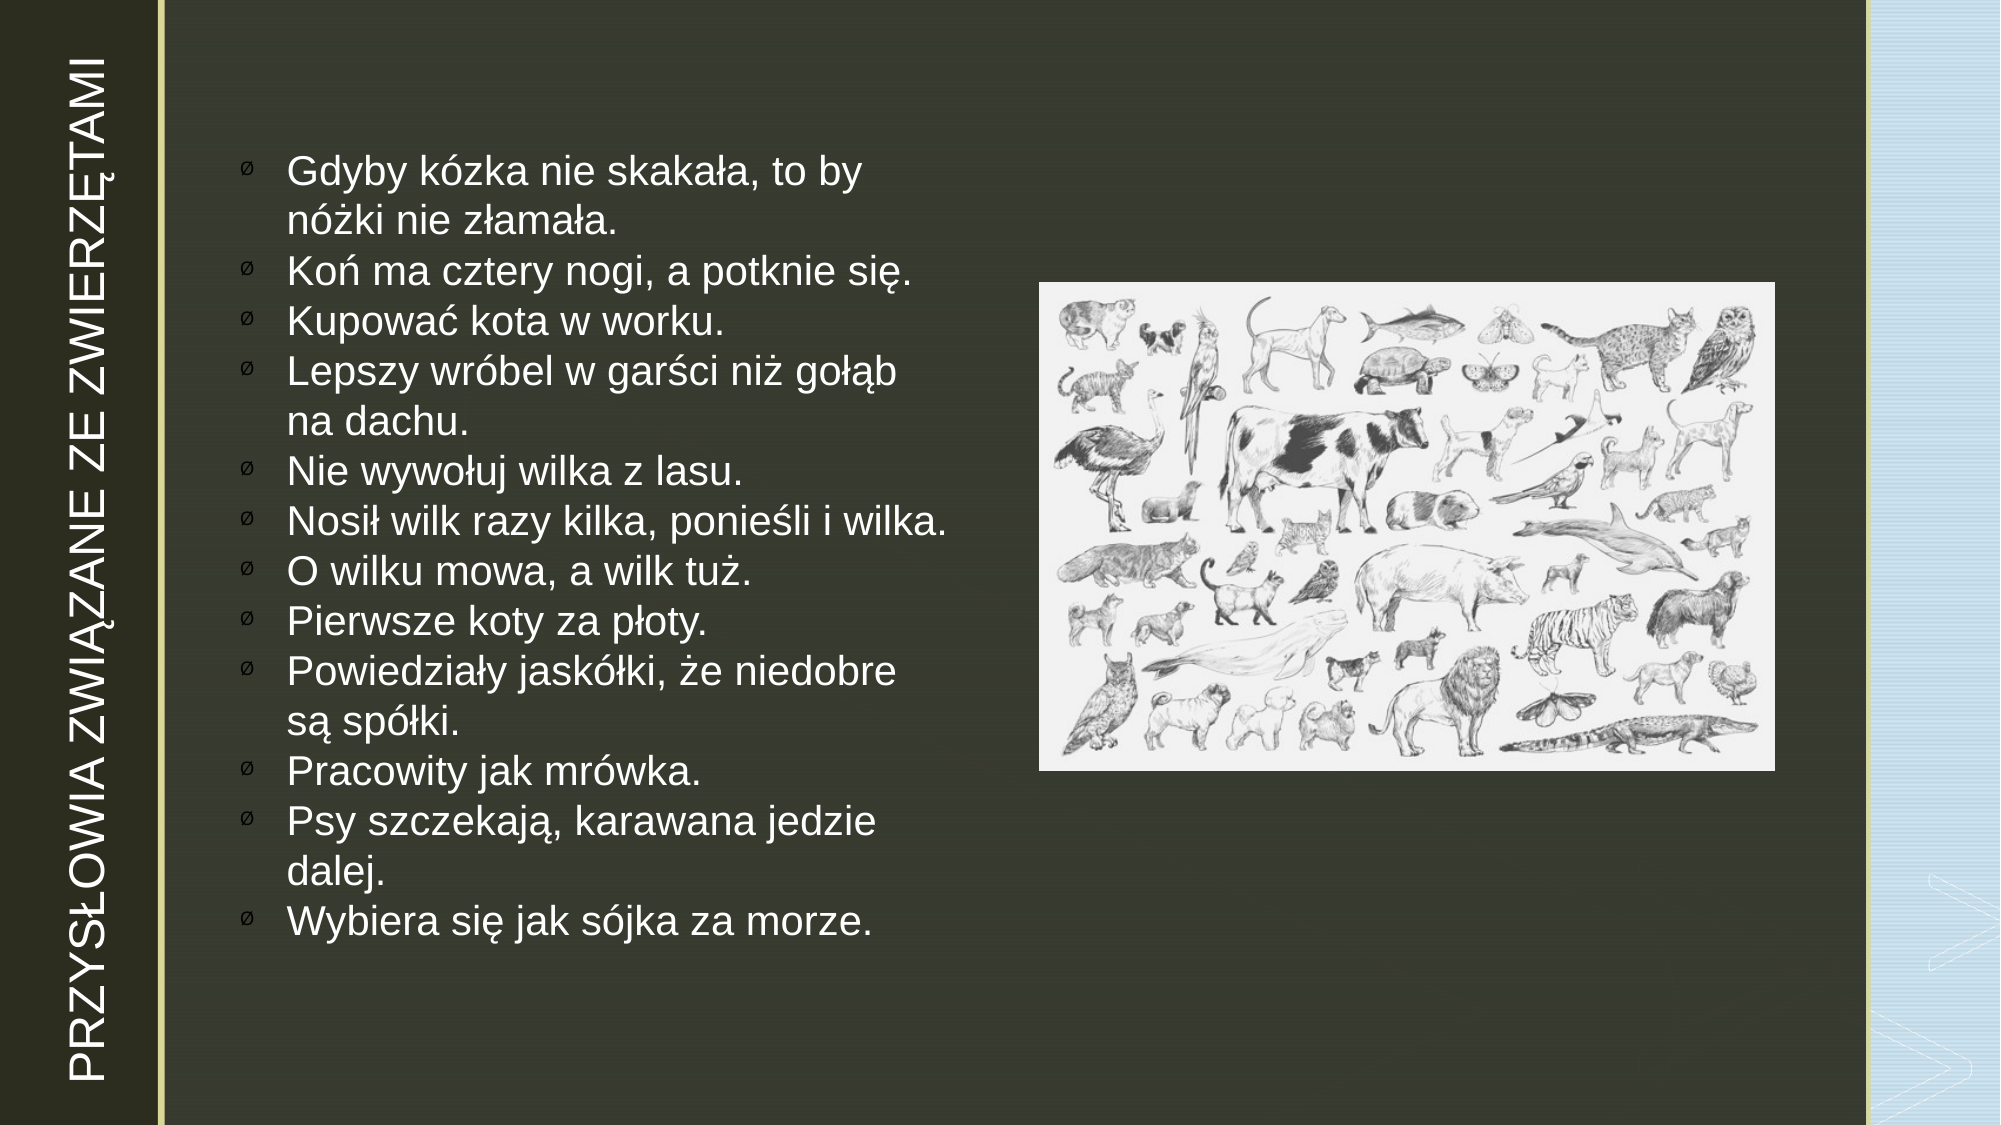

Gdyby kózka nie skakała, to by nóżki nie złamała.
Koń ma cztery nogi, a potknie się.
Kupować kota w worku.
Lepszy wróbel w garści niż gołąb na dachu.
Nie wywołuj wilka z lasu.
Nosił wilk razy kilka, ponieśli i wilka.
O wilku mowa, a wilk tuż.
Pierwsze koty za płoty.
Powiedziały jaskółki, że niedobre są spółki.
Pracowity jak mrówka.
Psy szczekają, karawana jedzie dalej.
Wybiera się jak sójka za morze.
PRZYSŁOWIA ZWIĄZANE ZE ZWIERZĘTAMI